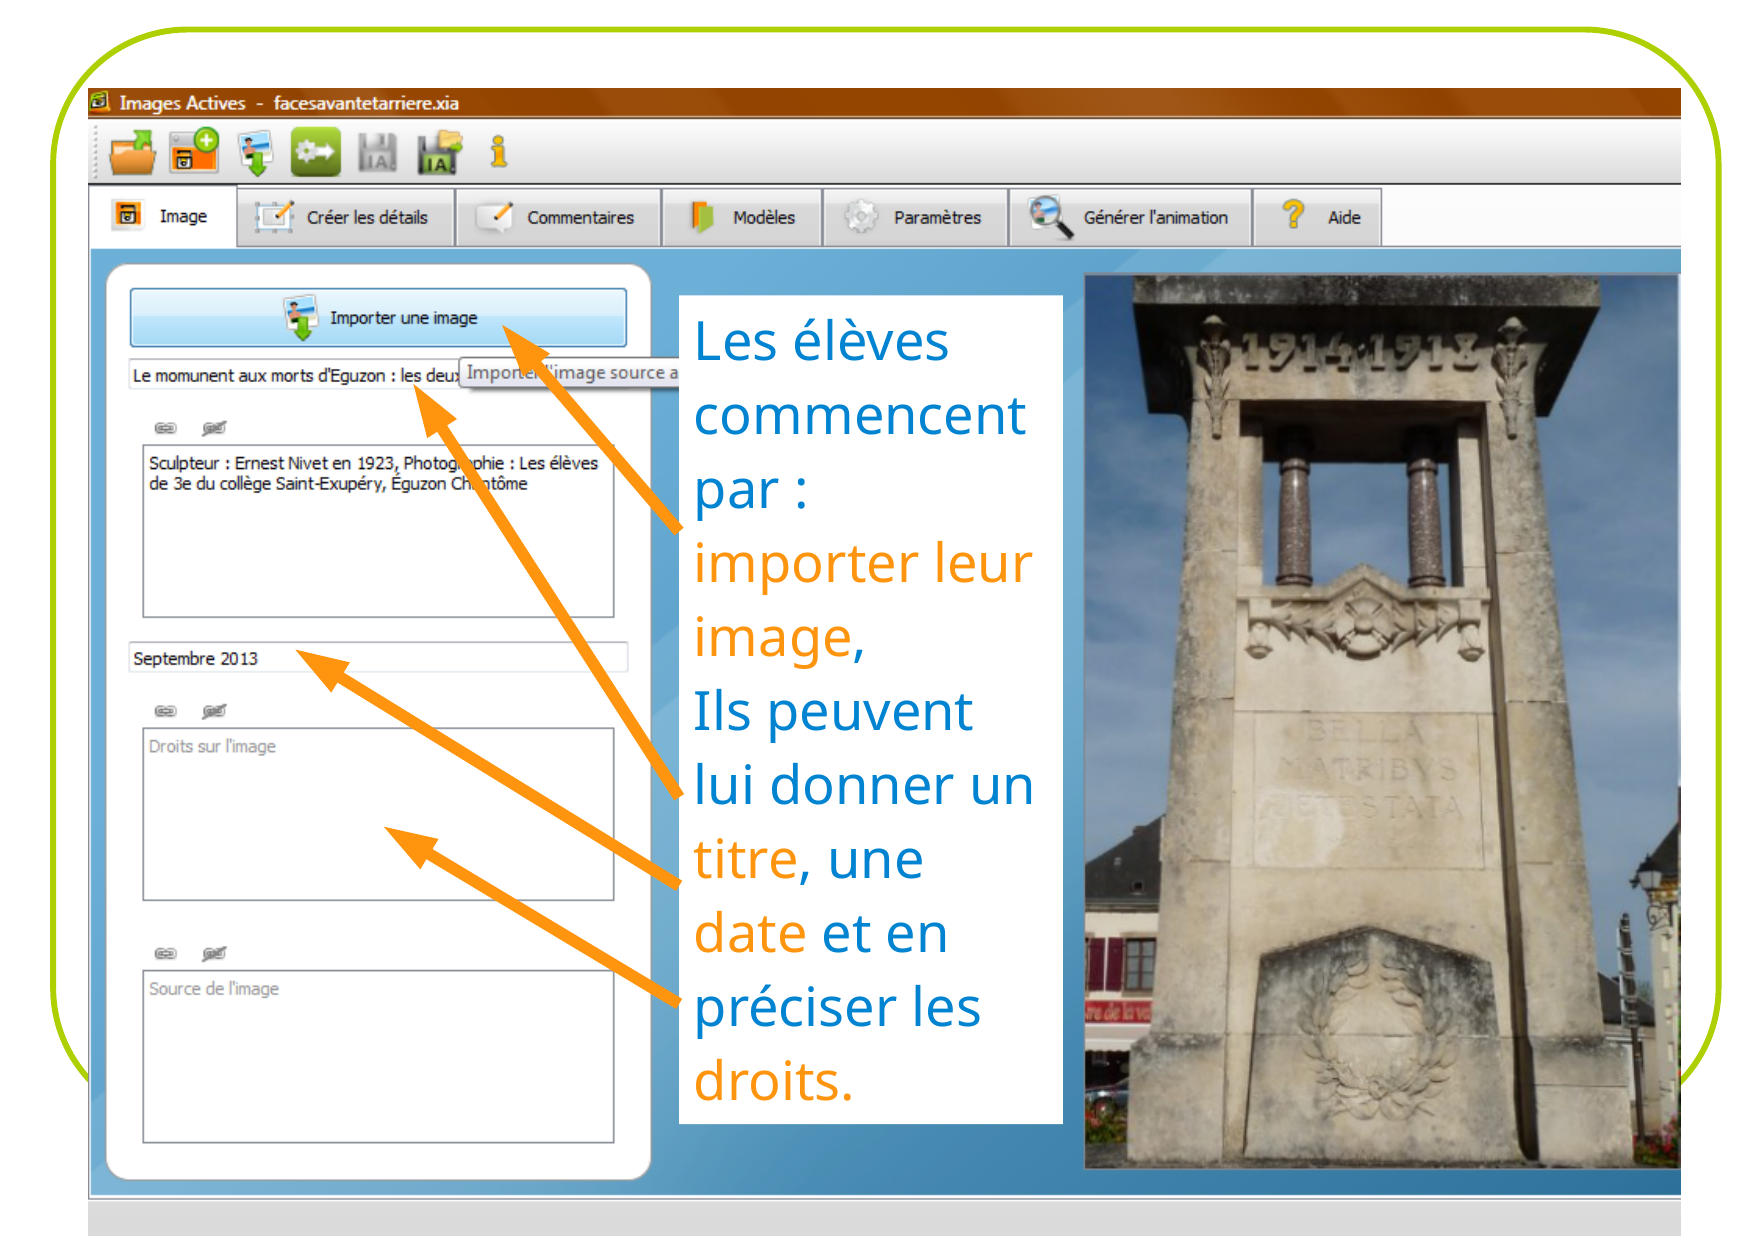

Les élèves commencent par :
importer leur image,
Ils peuvent lui donner un titre, une date et en préciser les droits.